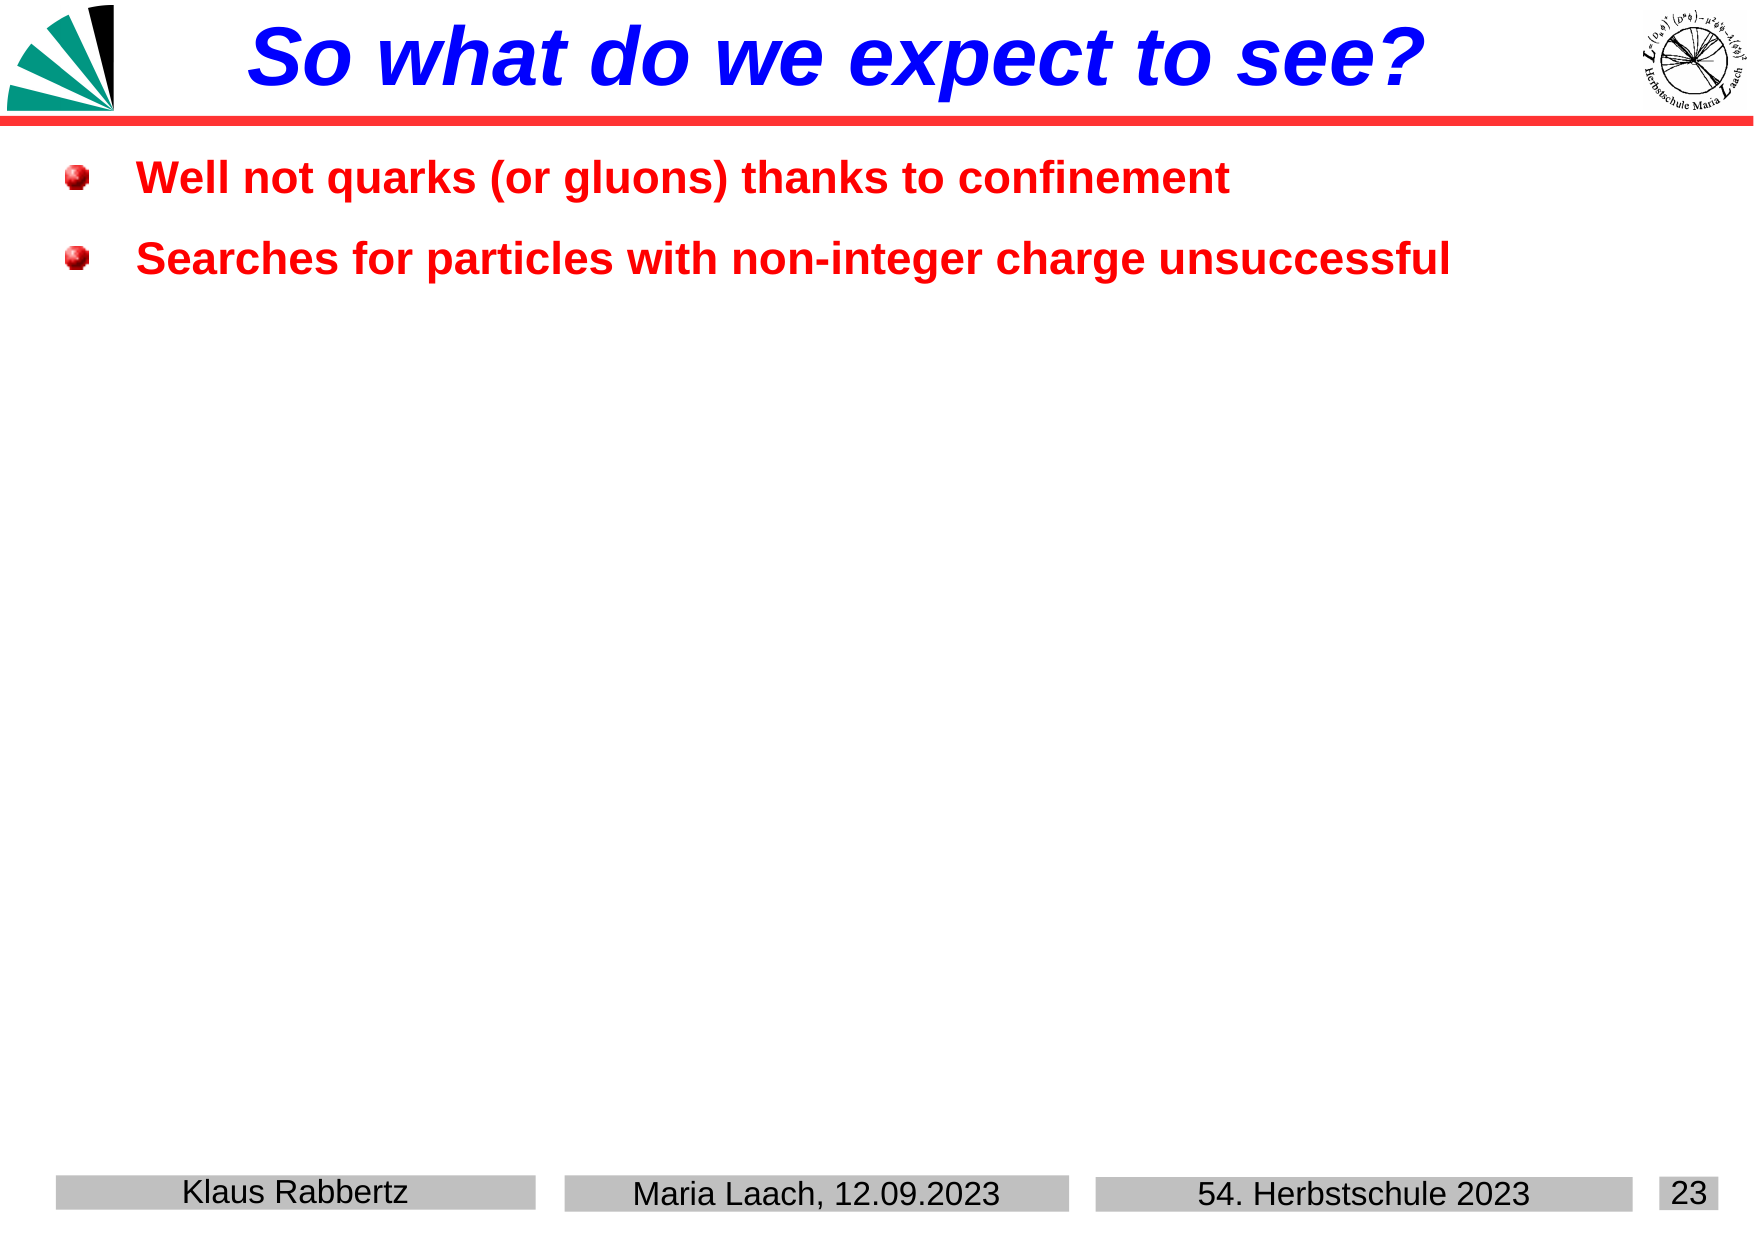

# So what do we expect to see?
Well not quarks (or gluons) thanks to confinement
Searches for particles with non-integer charge unsuccessful